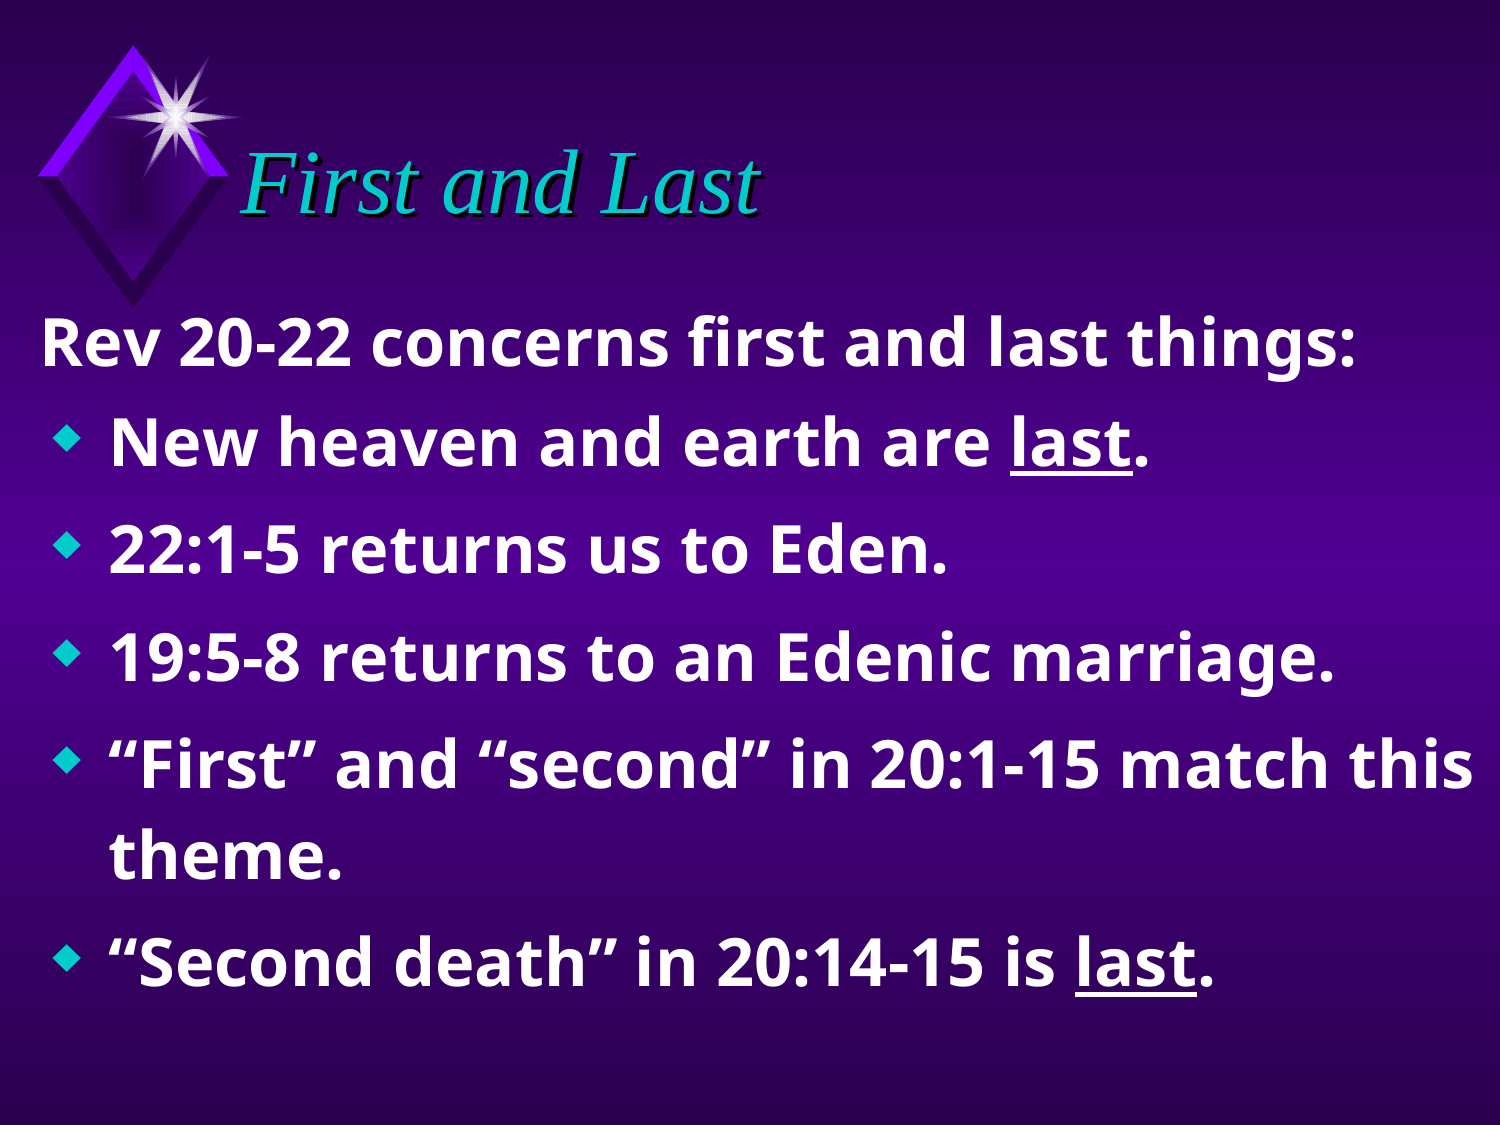

# First and Last
Rev 20-22 concerns first and last things:
New heaven and earth are last.
22:1-5 returns us to Eden.
19:5-8 returns to an Edenic marriage.
“First” and “second” in 20:1-15 match this theme.
“Second death” in 20:14-15 is last.